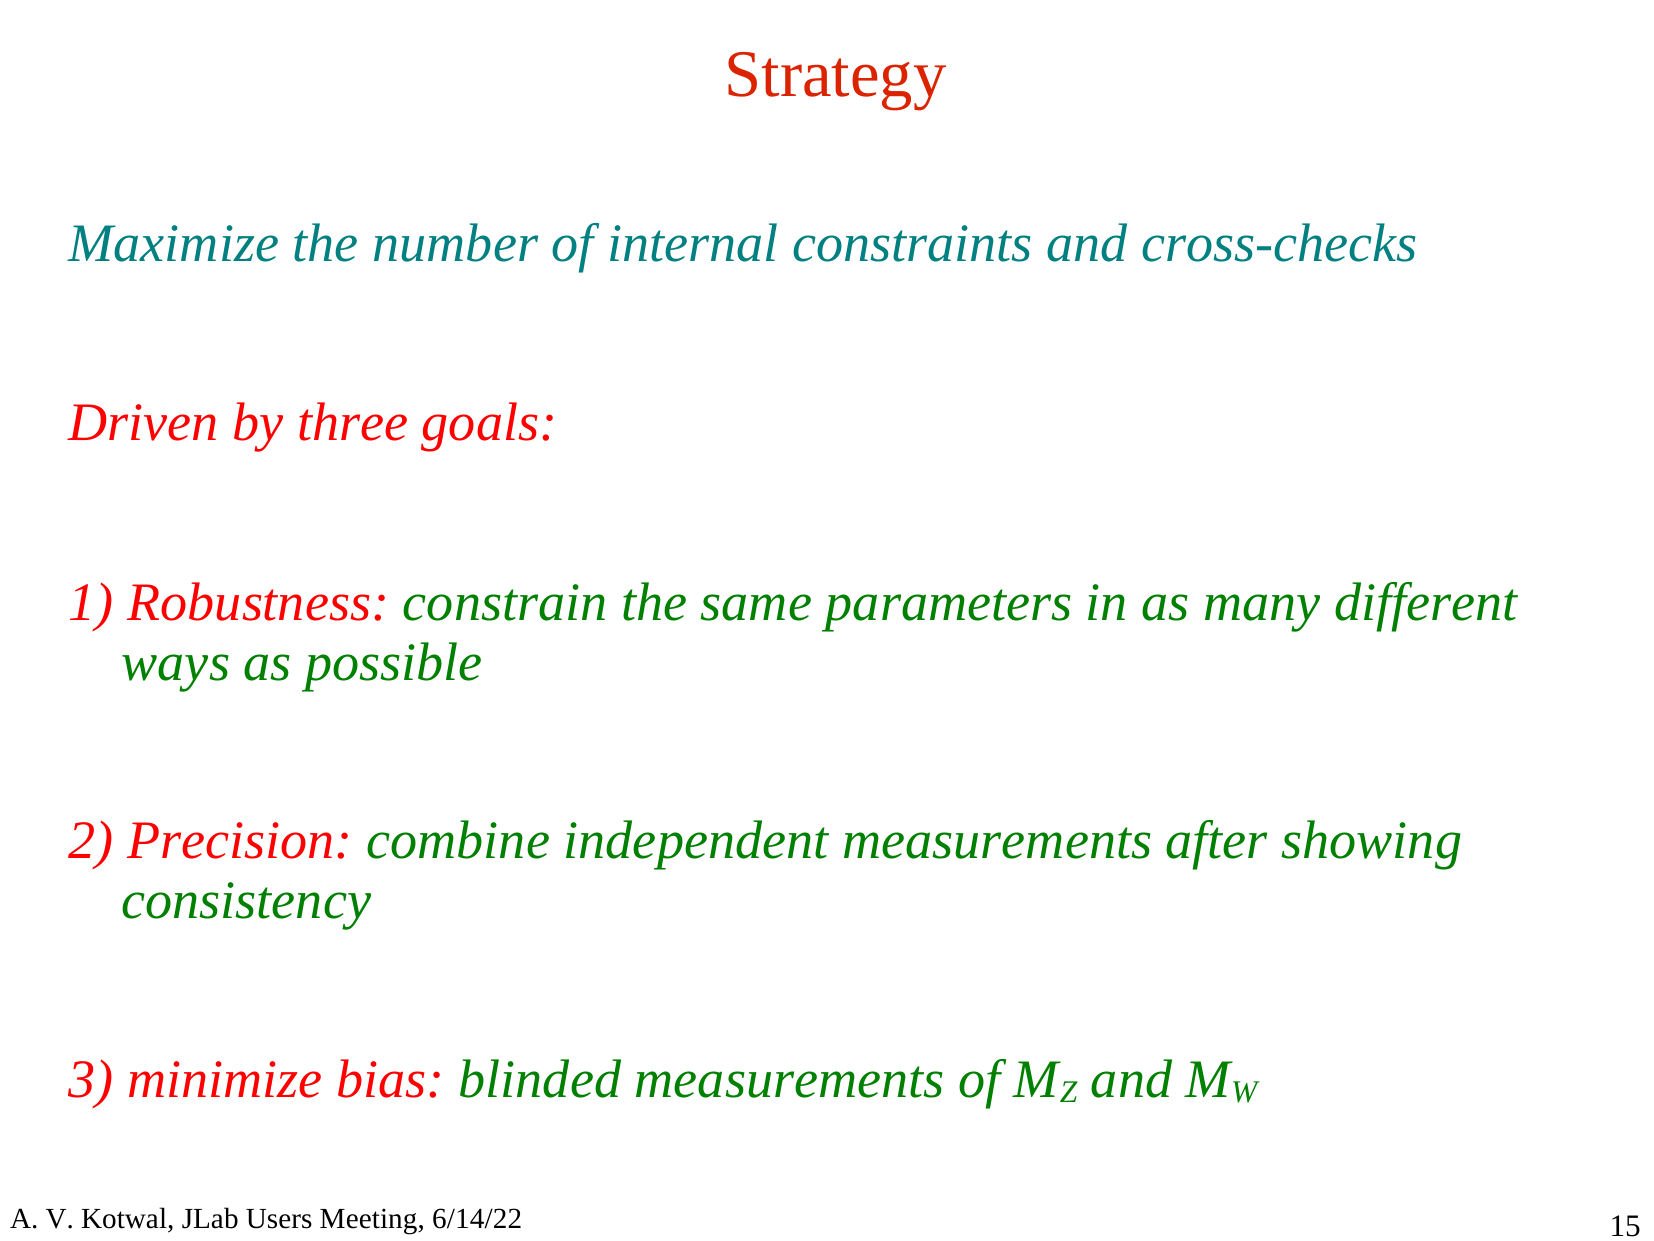

# Strategy
Maximize the number of internal constraints and cross-checks
Driven by three goals:
1) Robustness: constrain the same parameters in as many different ways as possible
2) Precision: combine independent measurements after showing consistency
3) minimize bias: blinded measurements of MZ and MW
A. V. Kotwal, JLab Users Meeting, 6/14/22